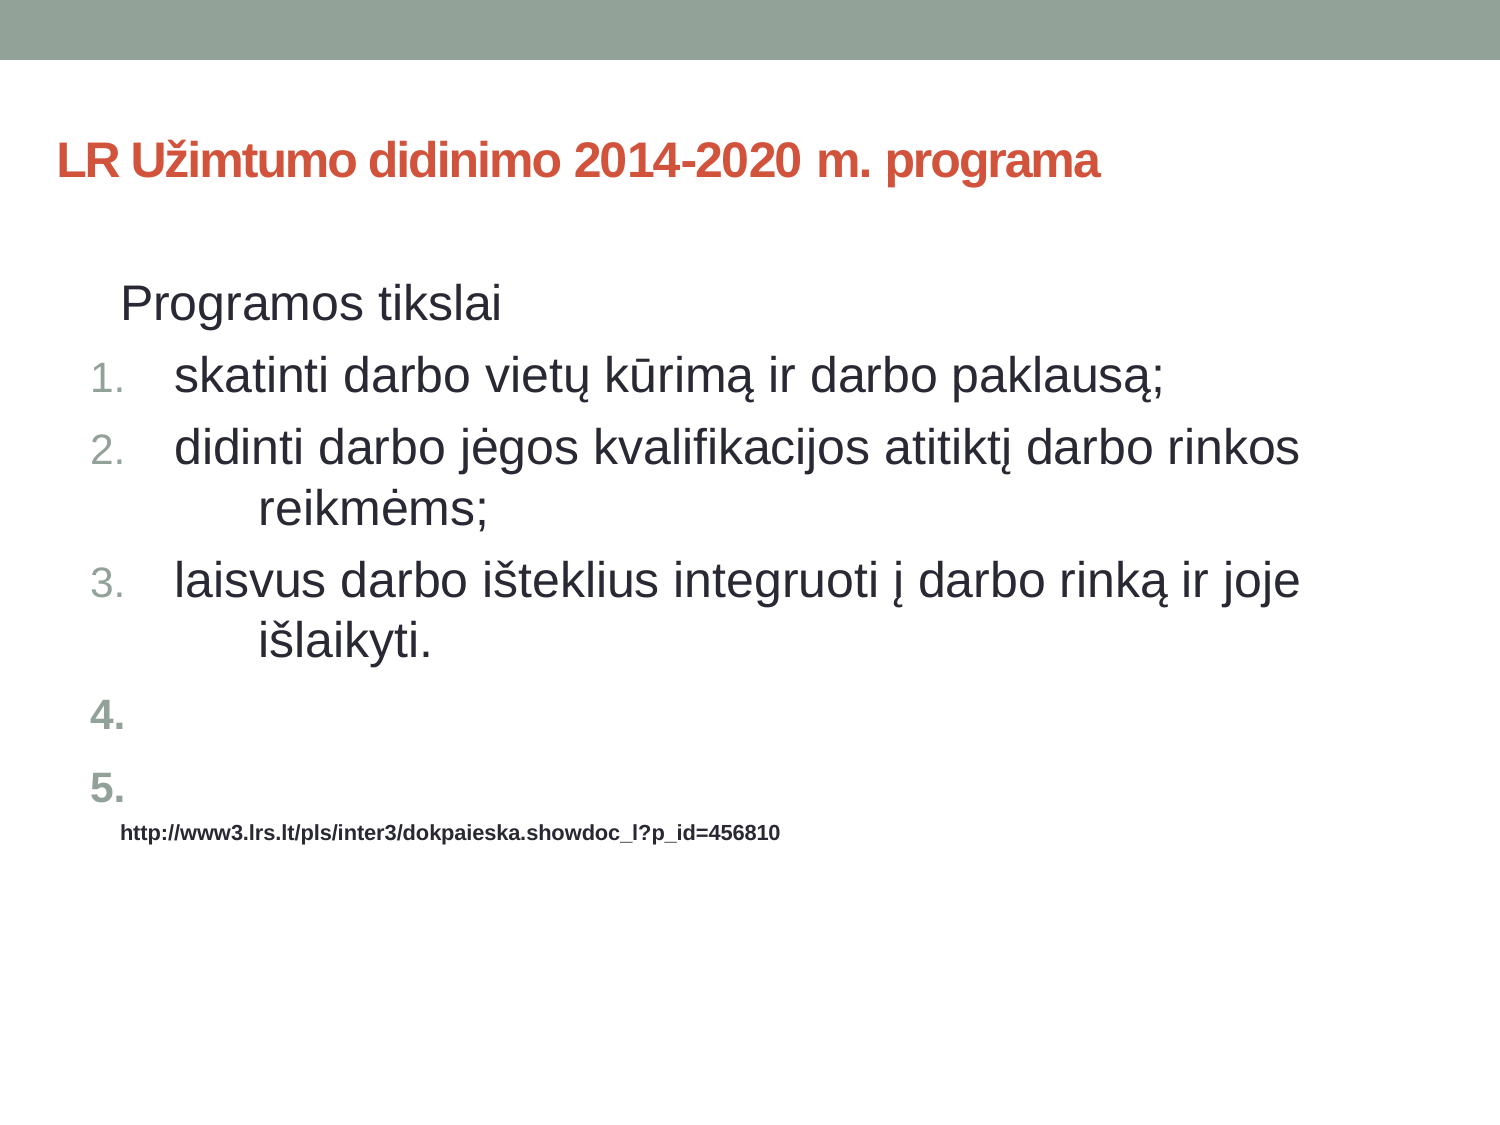

# LR Užimtumo didinimo 2014-2020 m. programa
Programos tikslai
skatinti darbo vietų kūrimą ir darbo paklausą;
didinti darbo jėgos kvalifikacijos atitiktį darbo rinkos reikmėms;
laisvus darbo išteklius integruoti į darbo rinką ir joje išlaikyti.
http://www3.lrs.lt/pls/inter3/dokpaieska.showdoc_l?p_id=456810